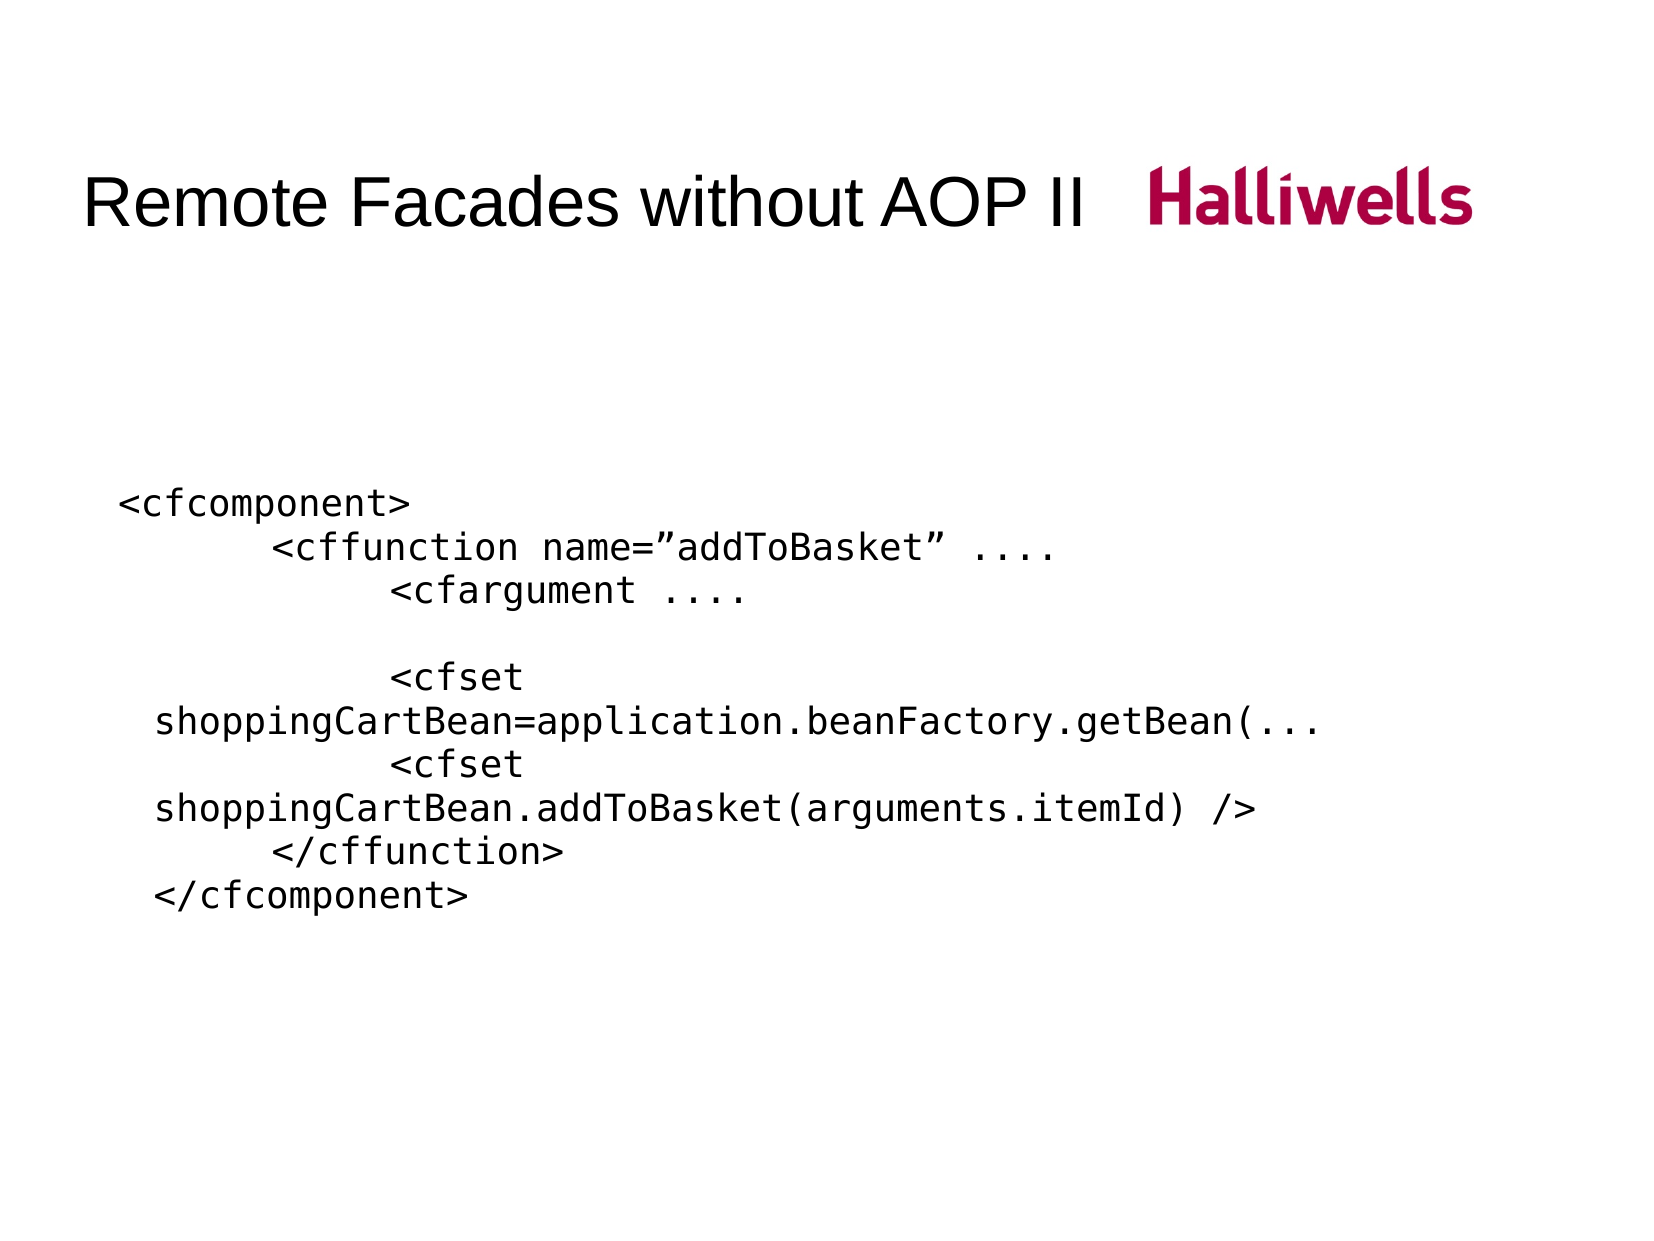

# Remote Facades without AOP II
<cfcomponent>
	<cffunction name=”addToBasket” ....
		<cfargument ....
		<cfset shoppingCartBean=application.beanFactory.getBean(...
		<cfset shoppingCartBean.addToBasket(arguments.itemId) />
	</cffunction>
</cfcomponent>